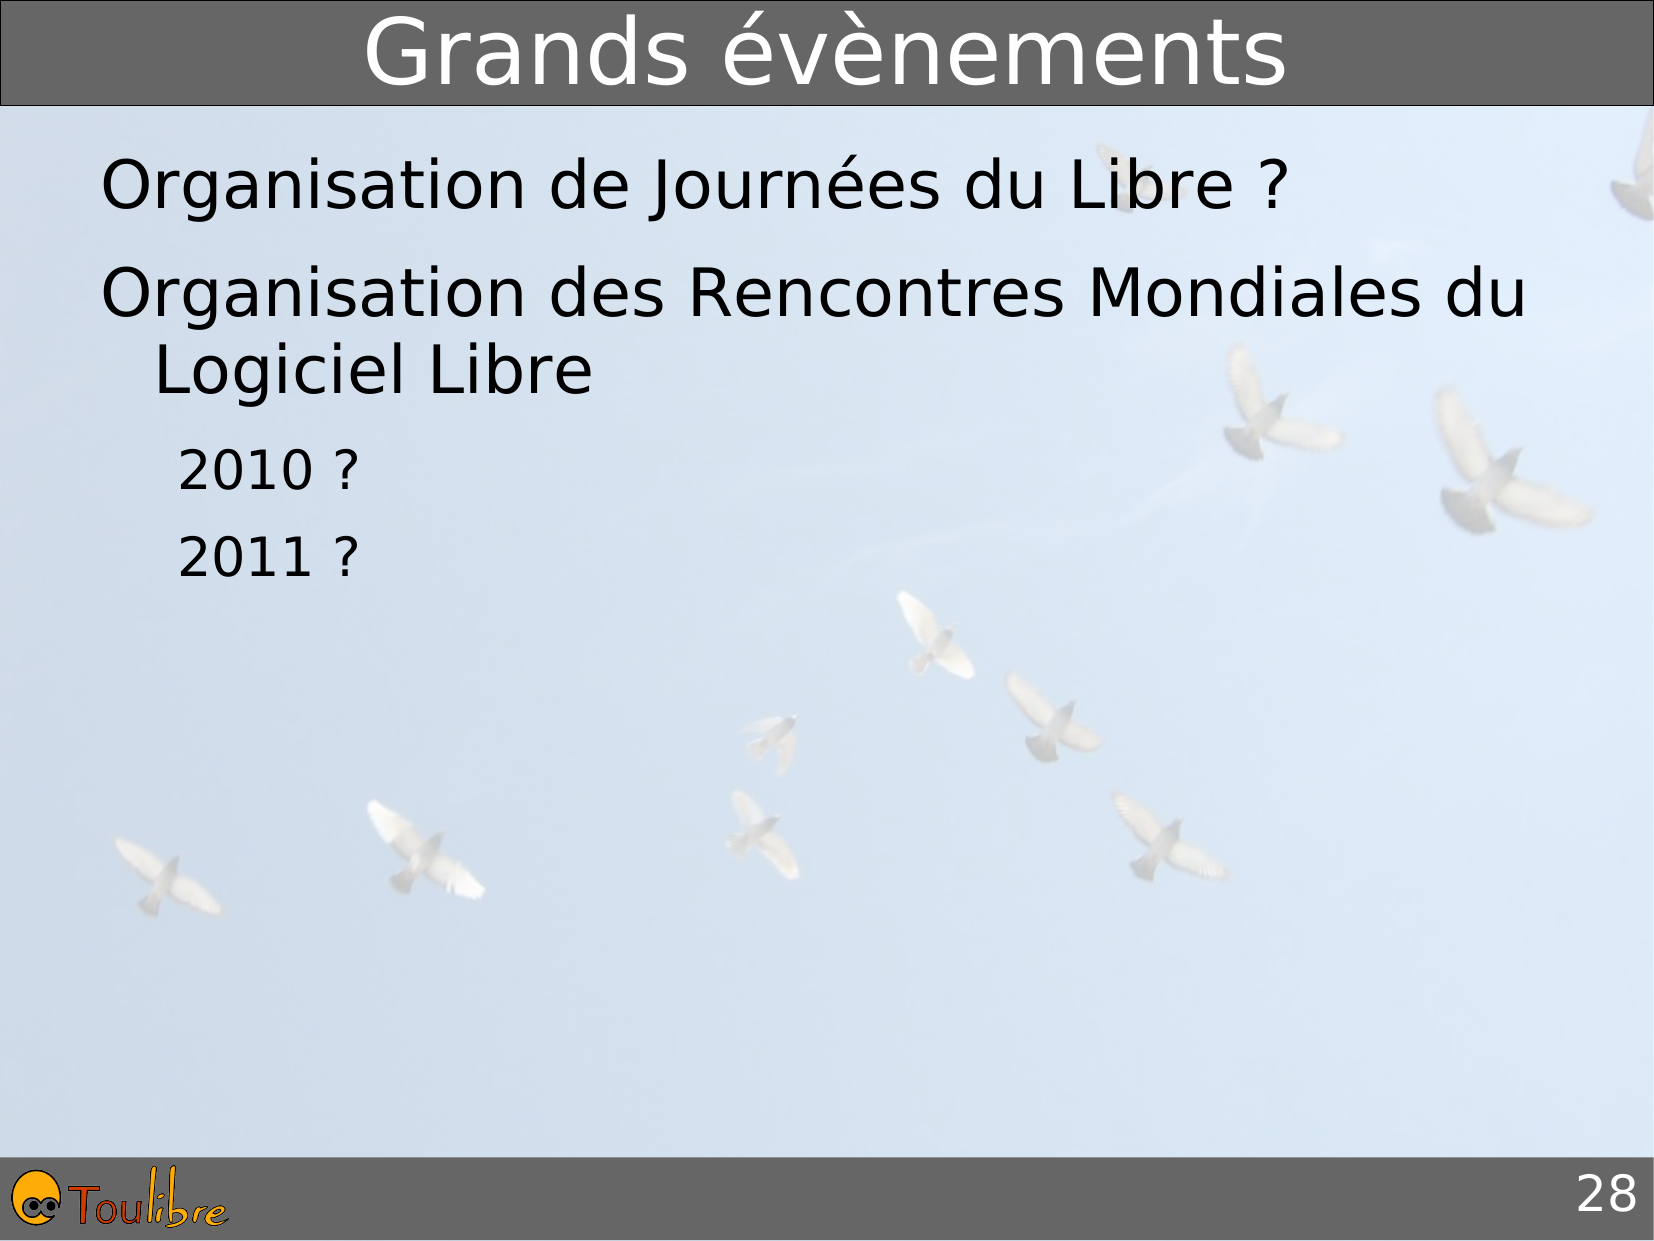

# Grands évènements
Organisation de Journées du Libre ?
Organisation des Rencontres Mondiales du Logiciel Libre
2010 ?
2011 ?